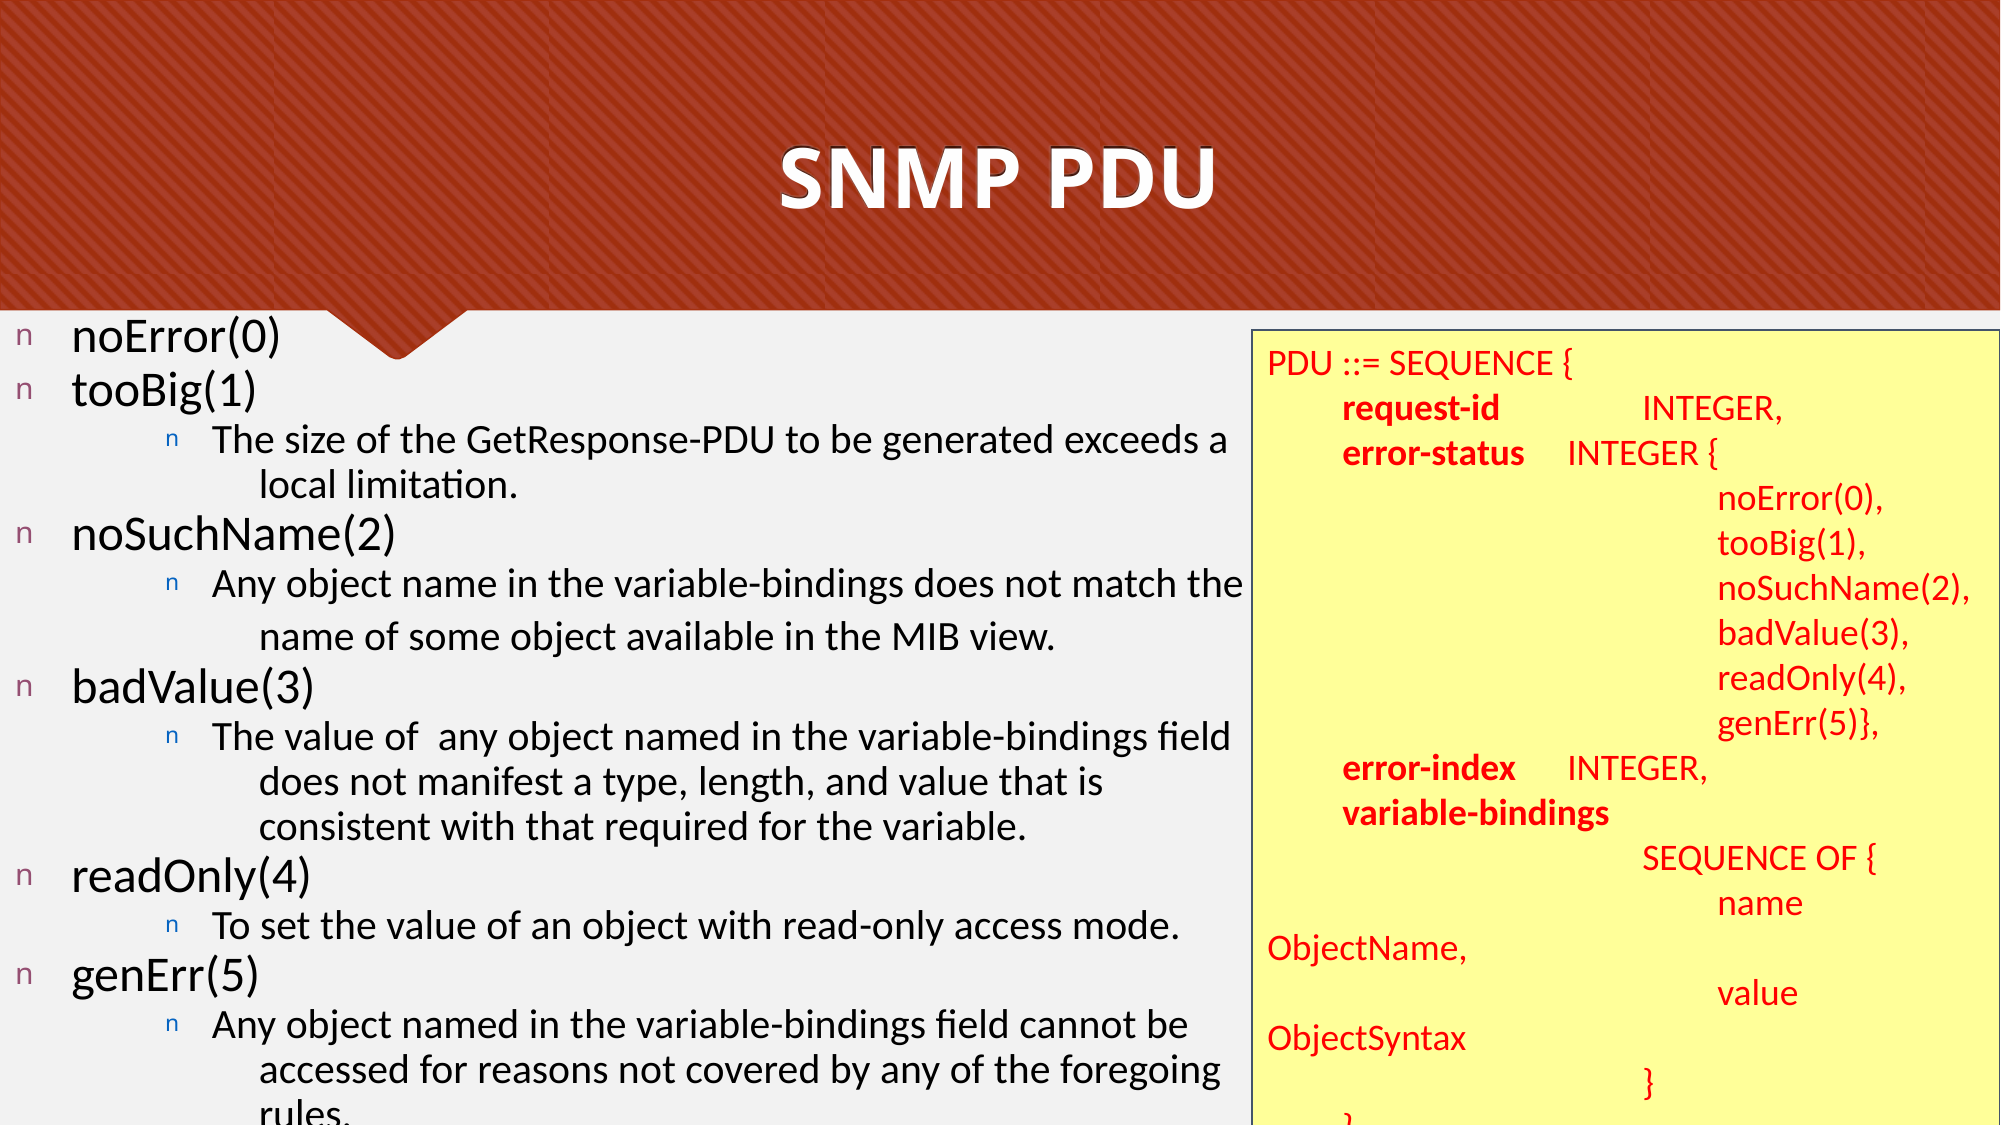

# SNMP PDU
noError(0)
tooBig(1)
The size of the GetResponse-PDU to be generated exceeds a local limitation.
noSuchName(2)
Any object name in the variable-bindings does not match the name of some object available in the MIB view.
badValue(3)
The value of any object named in the variable-bindings field does not manifest a type, length, and value that is consistent with that required for the variable.
readOnly(4)
To set the value of an object with read-only access mode.
genErr(5)
Any object named in the variable-bindings field cannot be accessed for reasons not covered by any of the foregoing rules.
PDU ::= SEQUENCE {
	request-id 		INTEGER,
	error-status 	INTEGER {
						noError(0),
						tooBig(1),
						noSuchName(2),
						badValue(3),
						readOnly(4),
						genErr(5)},
	error-index 	INTEGER,
	variable-bindings
					SEQUENCE OF {
						name	ObjectName,
						value	ObjectSyntax
					}
	}